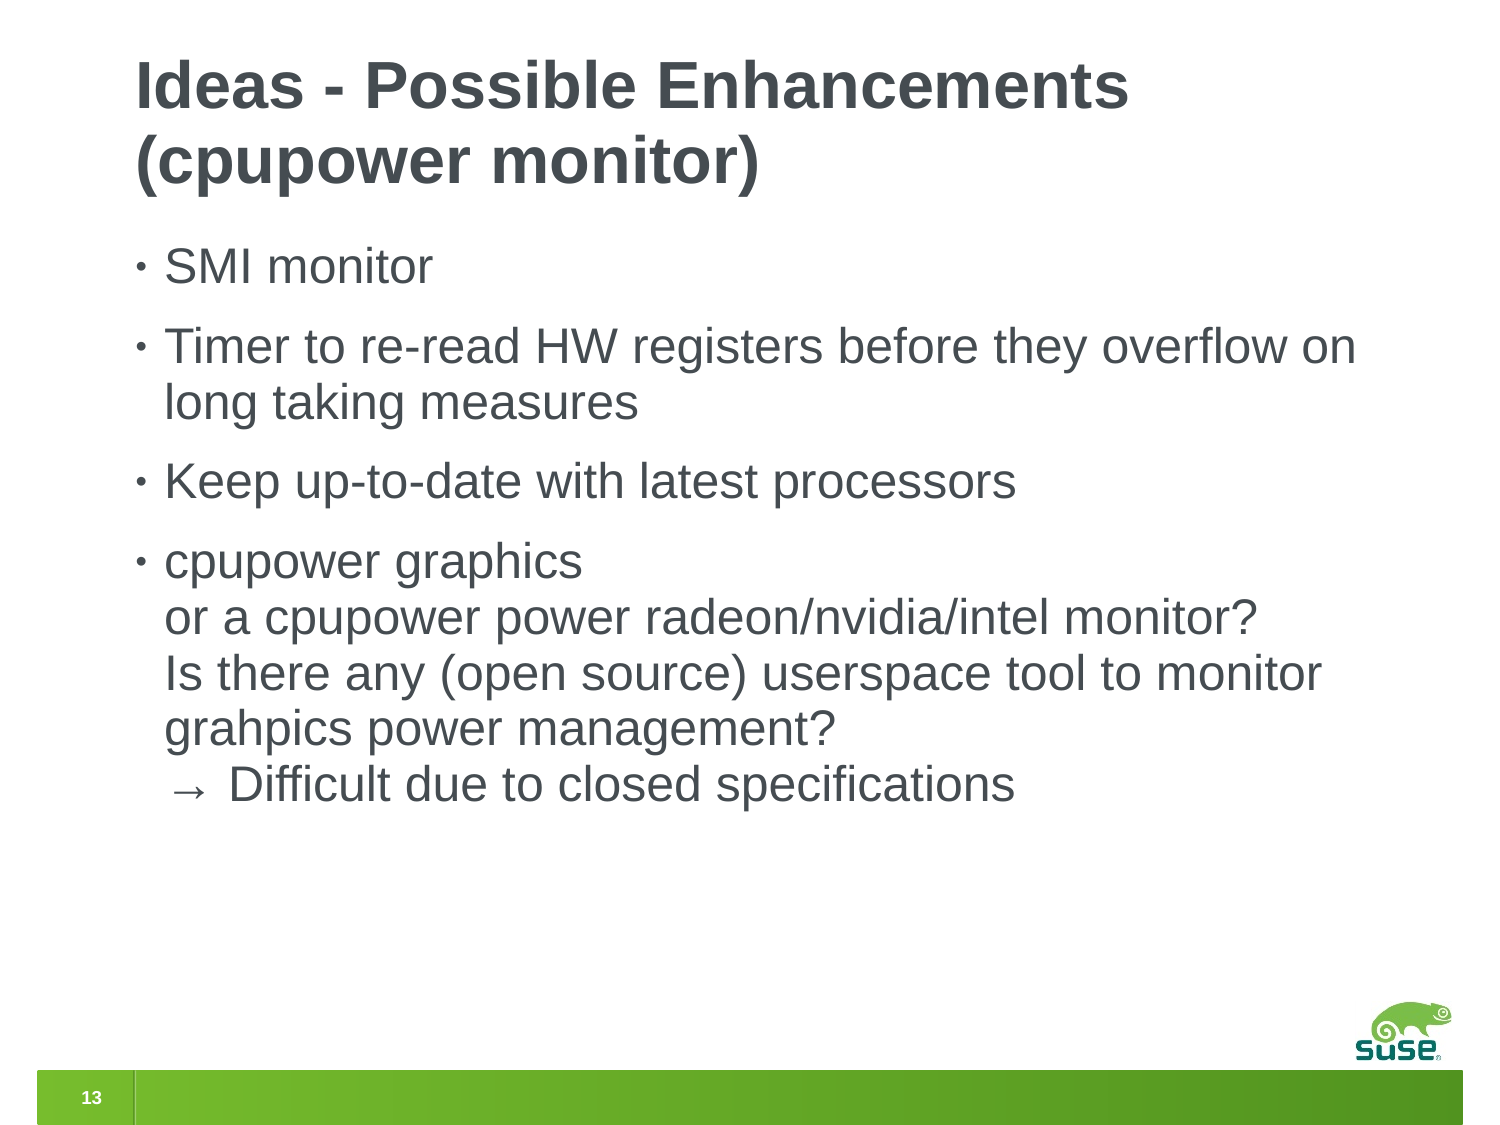

# Ideas - Possible Enhancements (cpupower monitor)
SMI monitor
Timer to re-read HW registers before they overflow on long taking measures
Keep up-to-date with latest processors
cpupower graphics
or a cpupower power radeon/nvidia/intel monitor?
Is there any (open source) userspace tool to monitor grahpics power management?
→ Difficult due to closed specifications